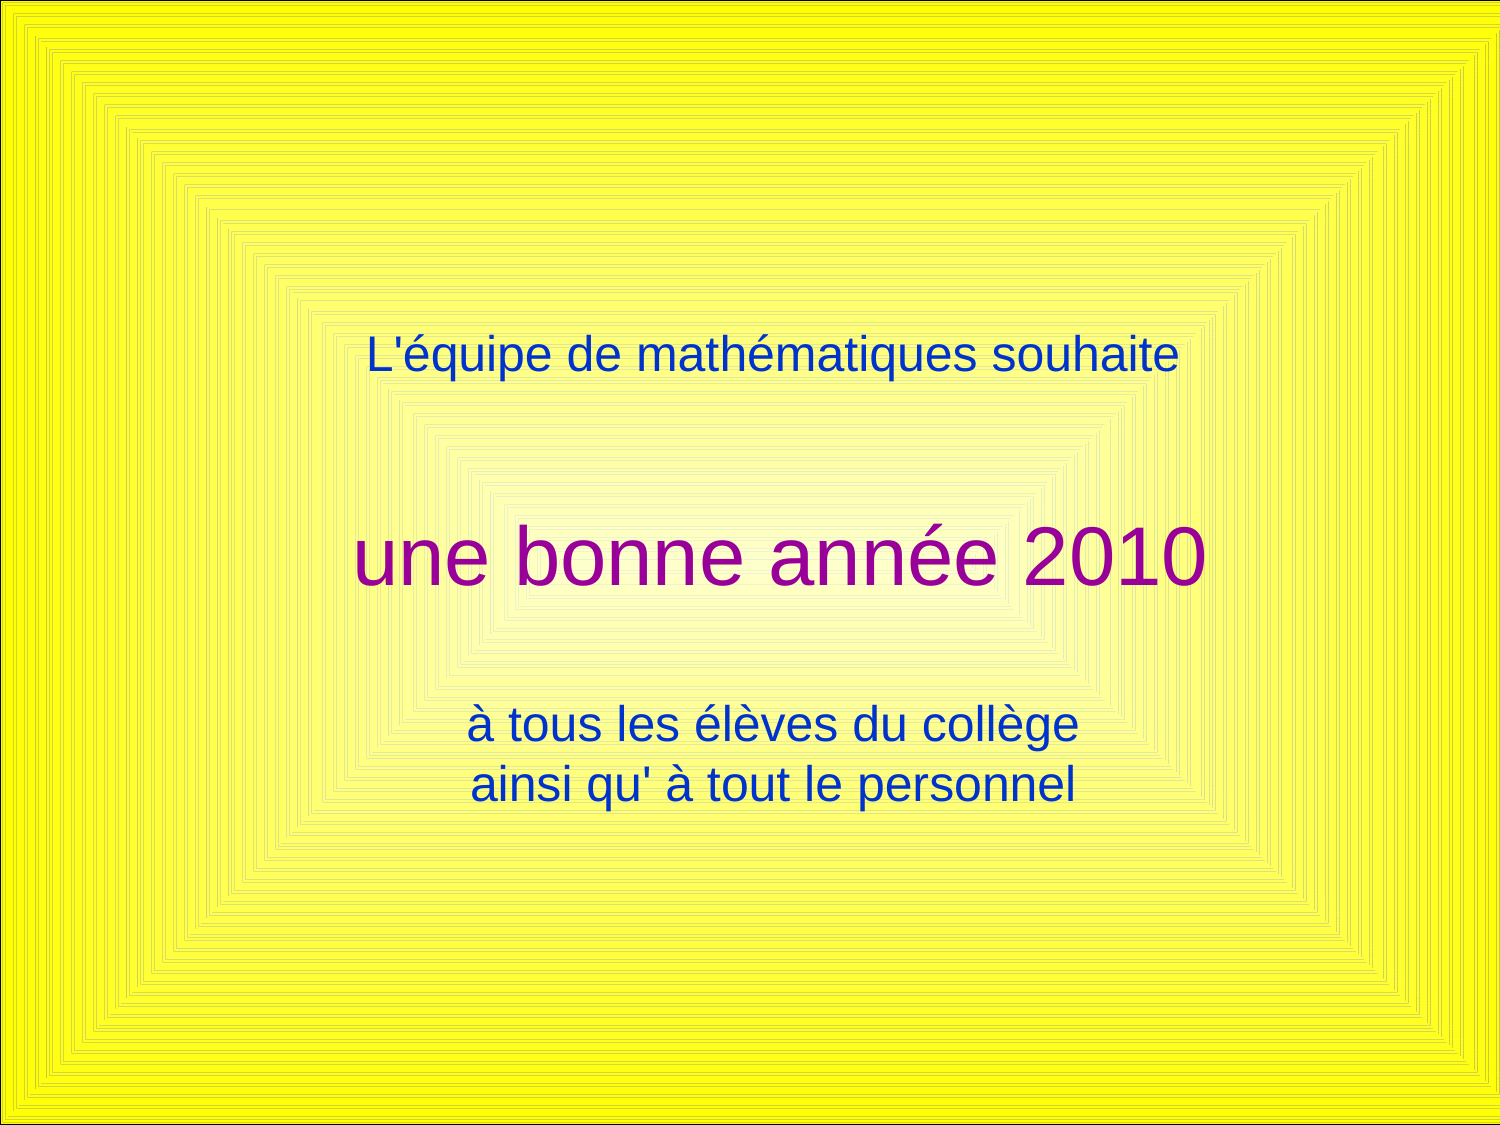

L'équipe de mathématiques souhaite
une bonne année 2010
à tous les élèves du collège
ainsi qu' à tout le personnel